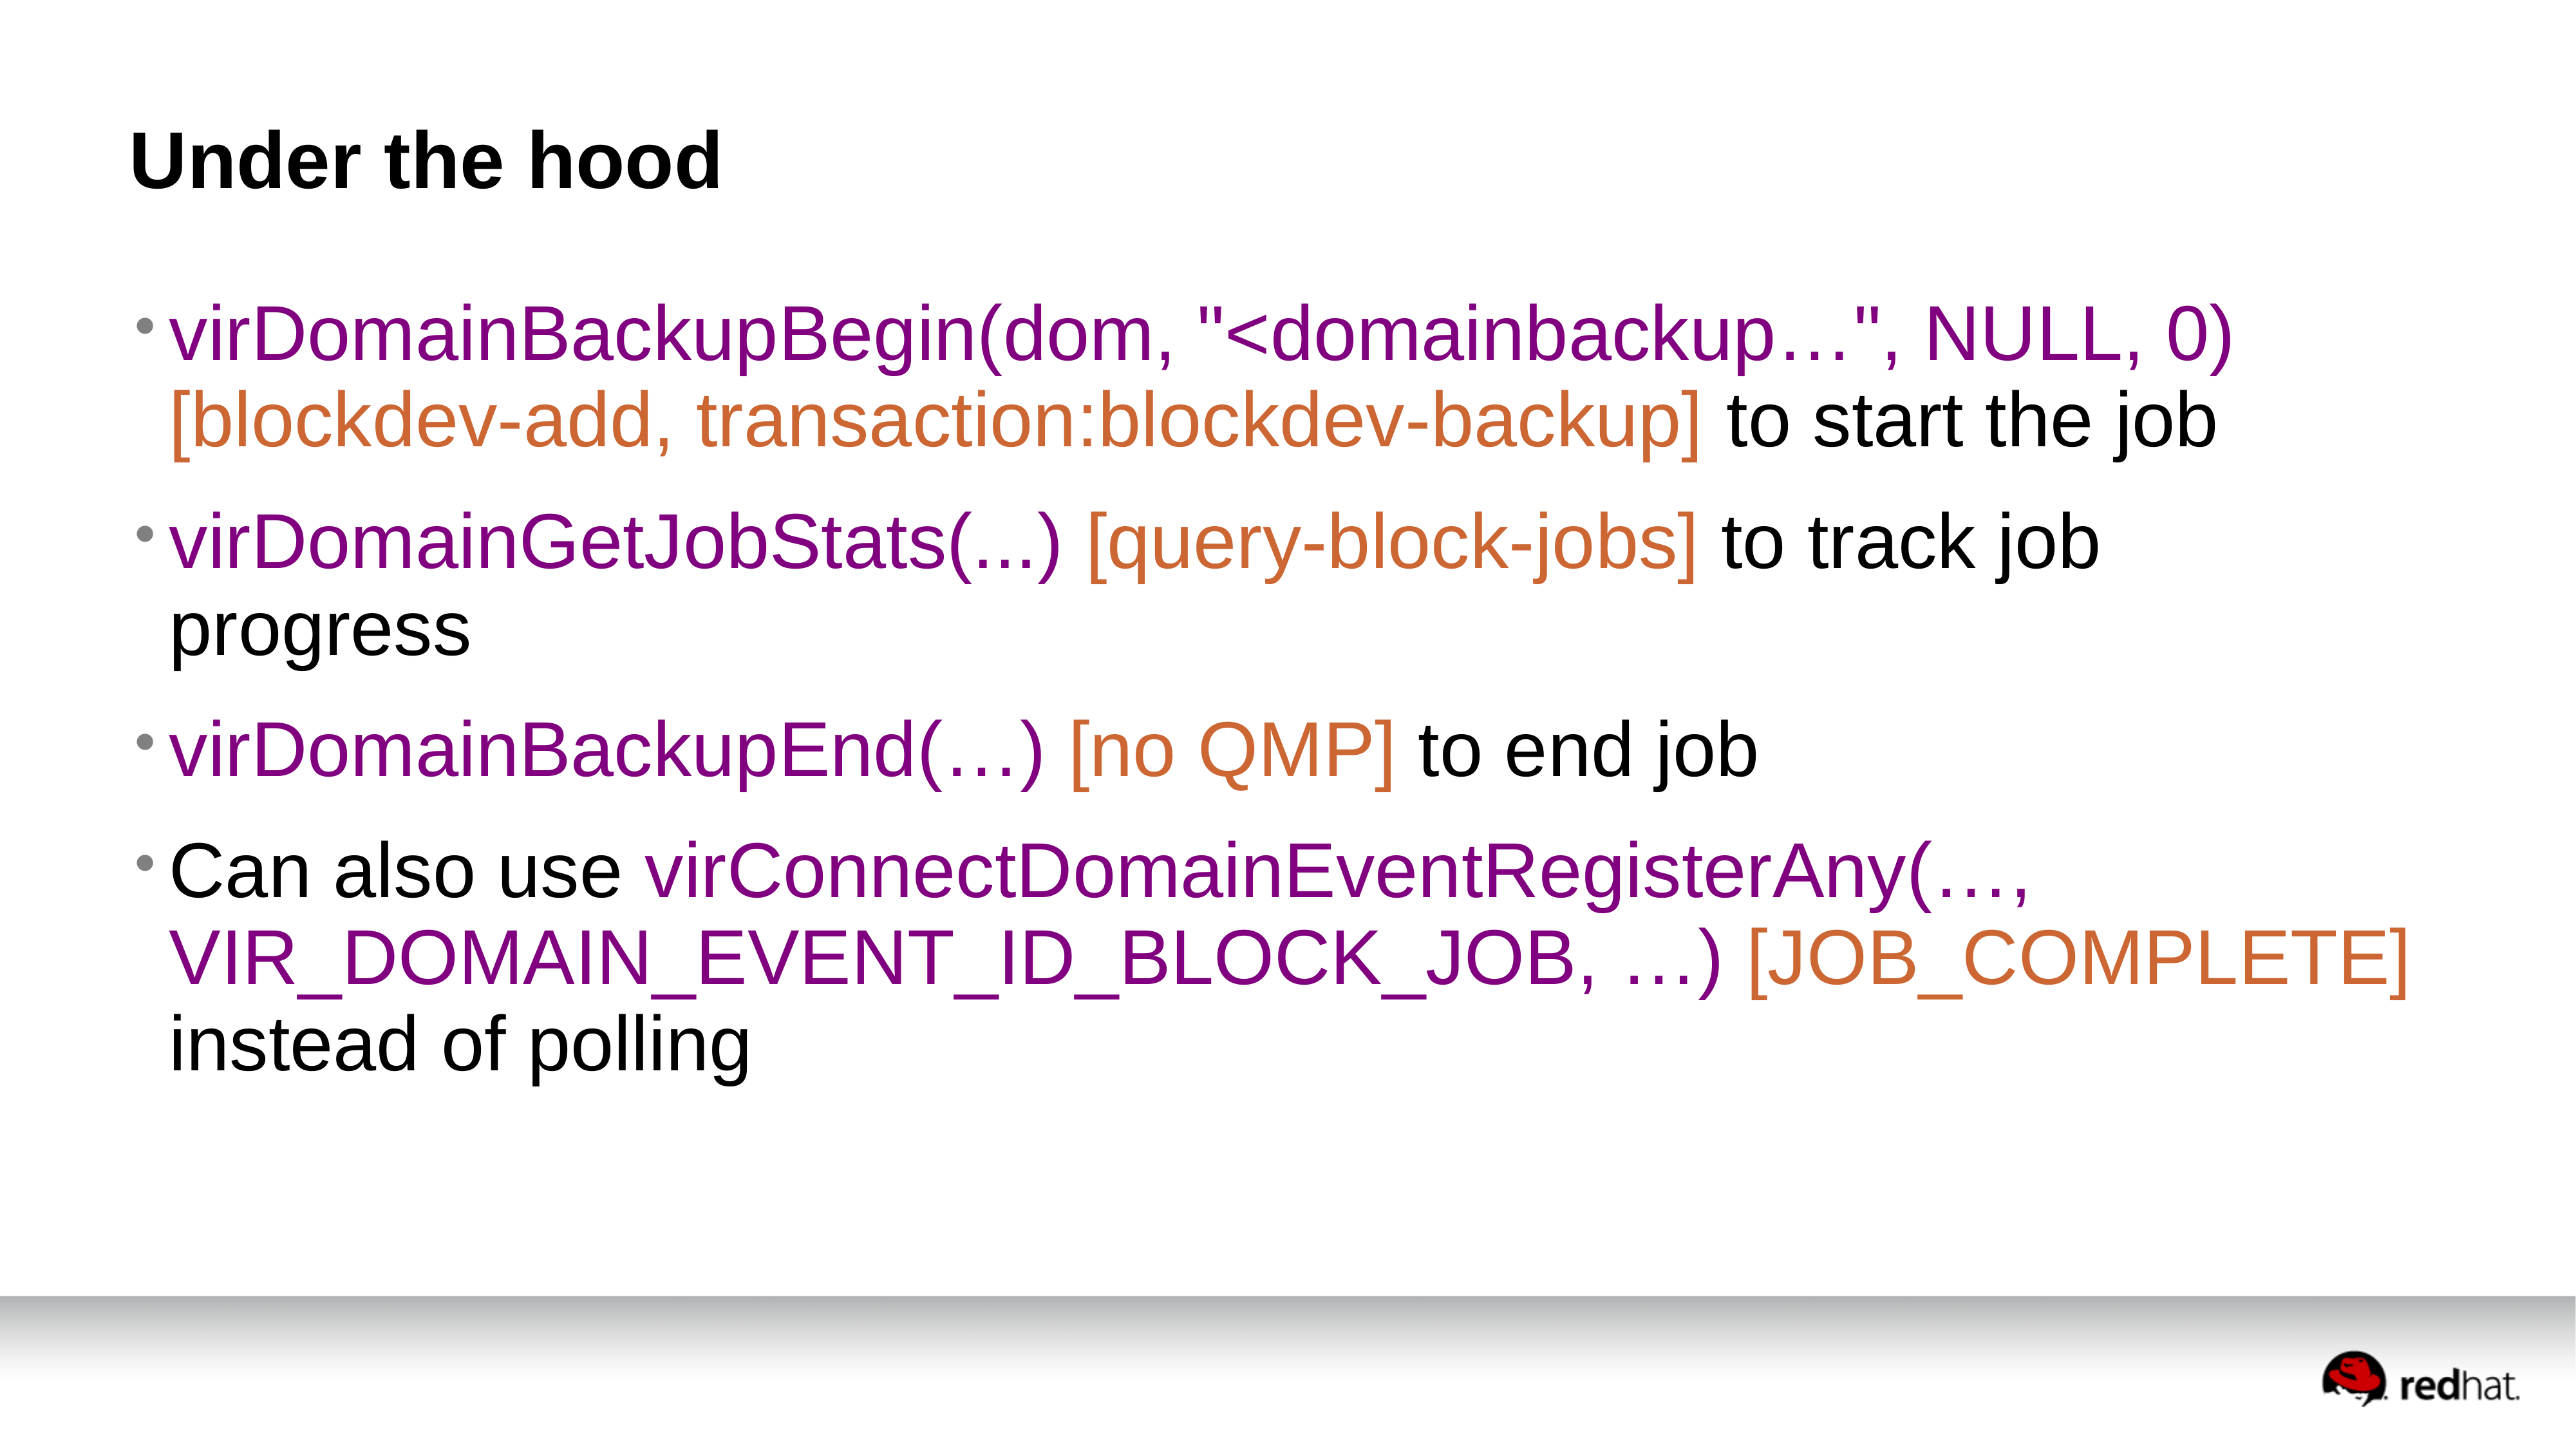

# Under the hood
virDomainBackupBegin(dom, "<domainbackup…", NULL, 0) [blockdev-add, transaction:blockdev-backup] to start the job
virDomainGetJobStats(...) [query-block-jobs] to track job progress
virDomainBackupEnd(…) [no QMP] to end job
Can also use virConnectDomainEventRegisterAny(…, VIR_DOMAIN_EVENT_ID_BLOCK_JOB, …) [JOB_COMPLETE] instead of polling